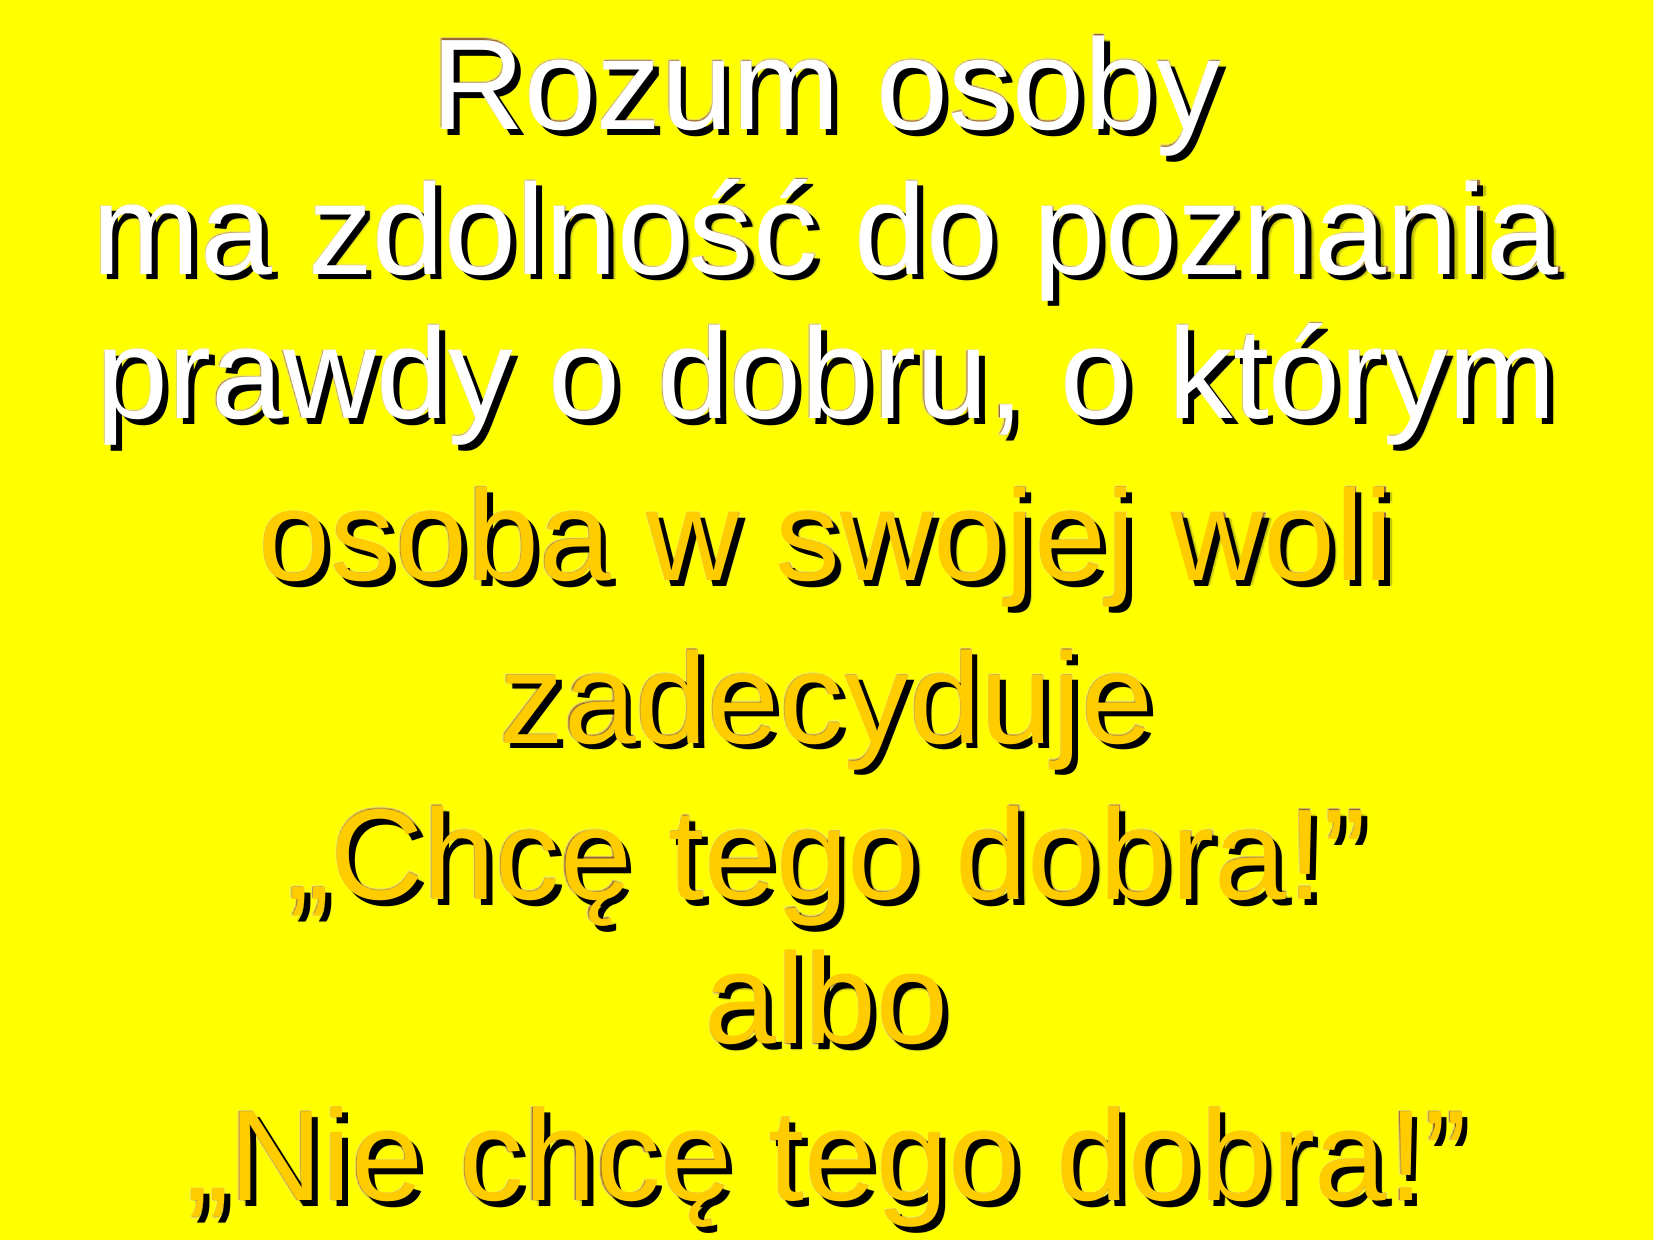

# Rozum osoby
ma zdolność do poznania
prawdy o dobru, o którym
osoba w swojej woli
zadecyduje
„Chcę tego dobra!”
albo
„Nie chcę tego dobra!”